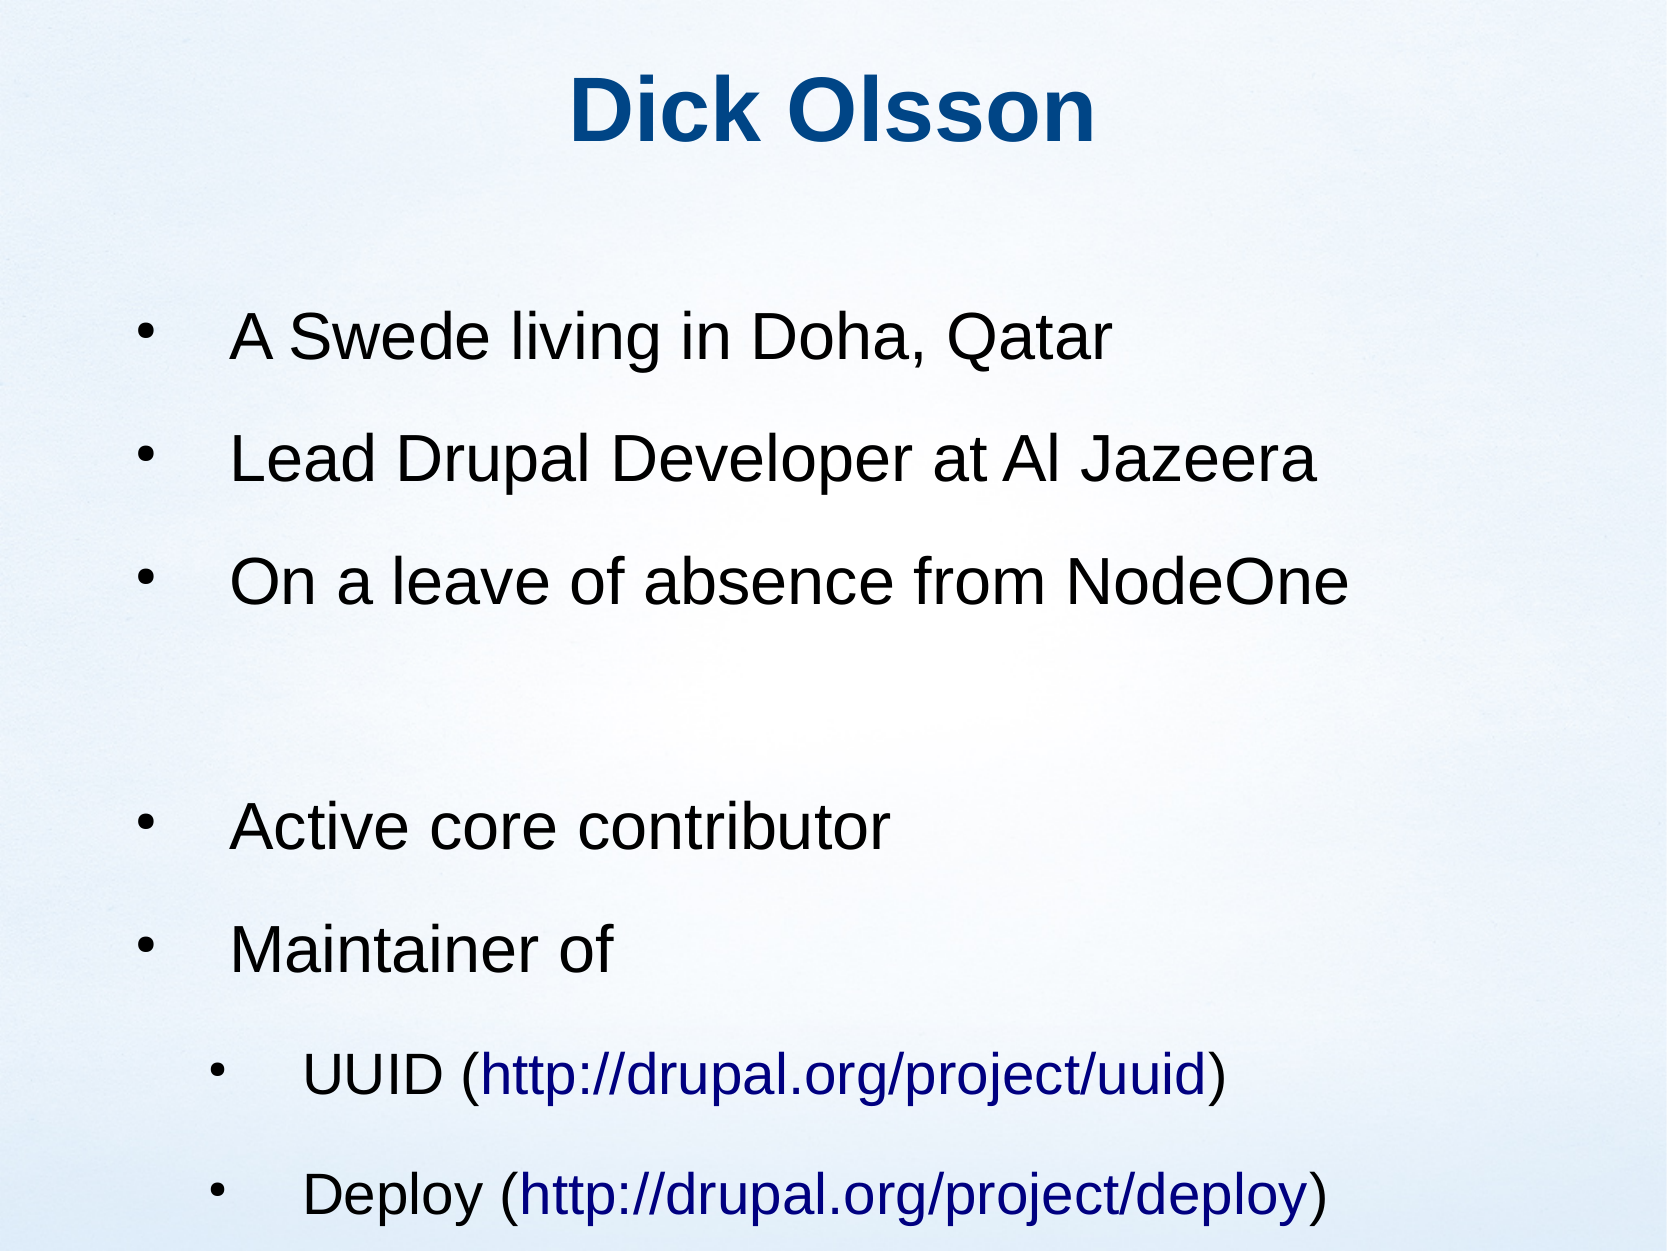

# Dick Olsson
A Swede living in Doha, Qatar
Lead Drupal Developer at Al Jazeera
On a leave of absence from NodeOne
Active core contributor
Maintainer of
UUID (http://drupal.org/project/uuid)
Deploy (http://drupal.org/project/deploy)